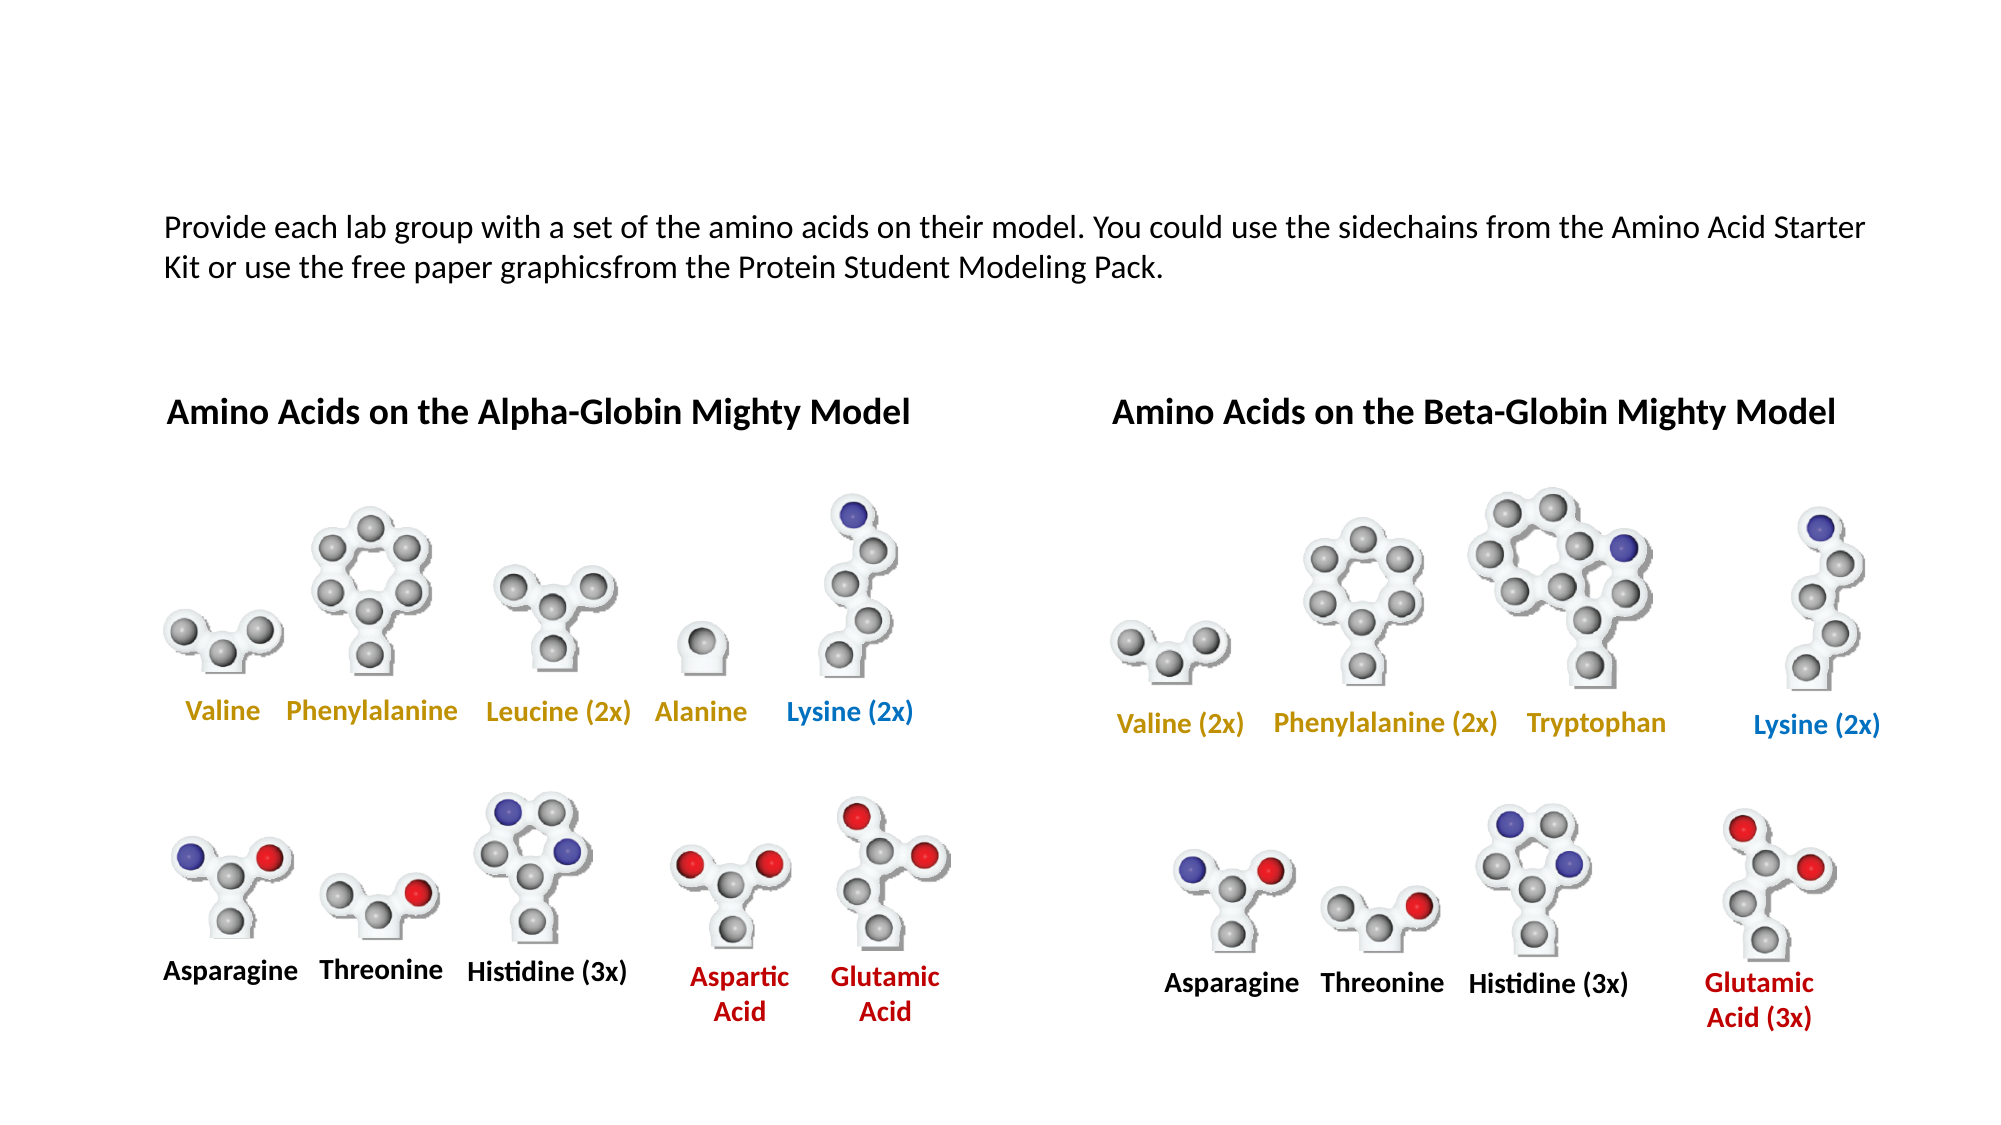

Teacher Guide: Sidechain Properties
Provide each lab group with a set of the amino acids on their model. You could use the sidechains from the Amino Acid Starter Kit or use the free paper graphicsfrom the Protein Student Modeling Pack.
Amino Acids on the Alpha-Globin Mighty Model
Amino Acids on the Beta-Globin Mighty Model
Phenylalanine
Valine
Leucine (2x)
Alanine
Lysine (2x)
Tryptophan
Phenylalanine (2x)
Valine (2x)
Lysine (2x)
Threonine
Asparagine
Histidine (3x)
Aspartic Acid
Glutamic Acid
Threonine
Glutamic Acid (3x)
Asparagine
Histidine (3x)